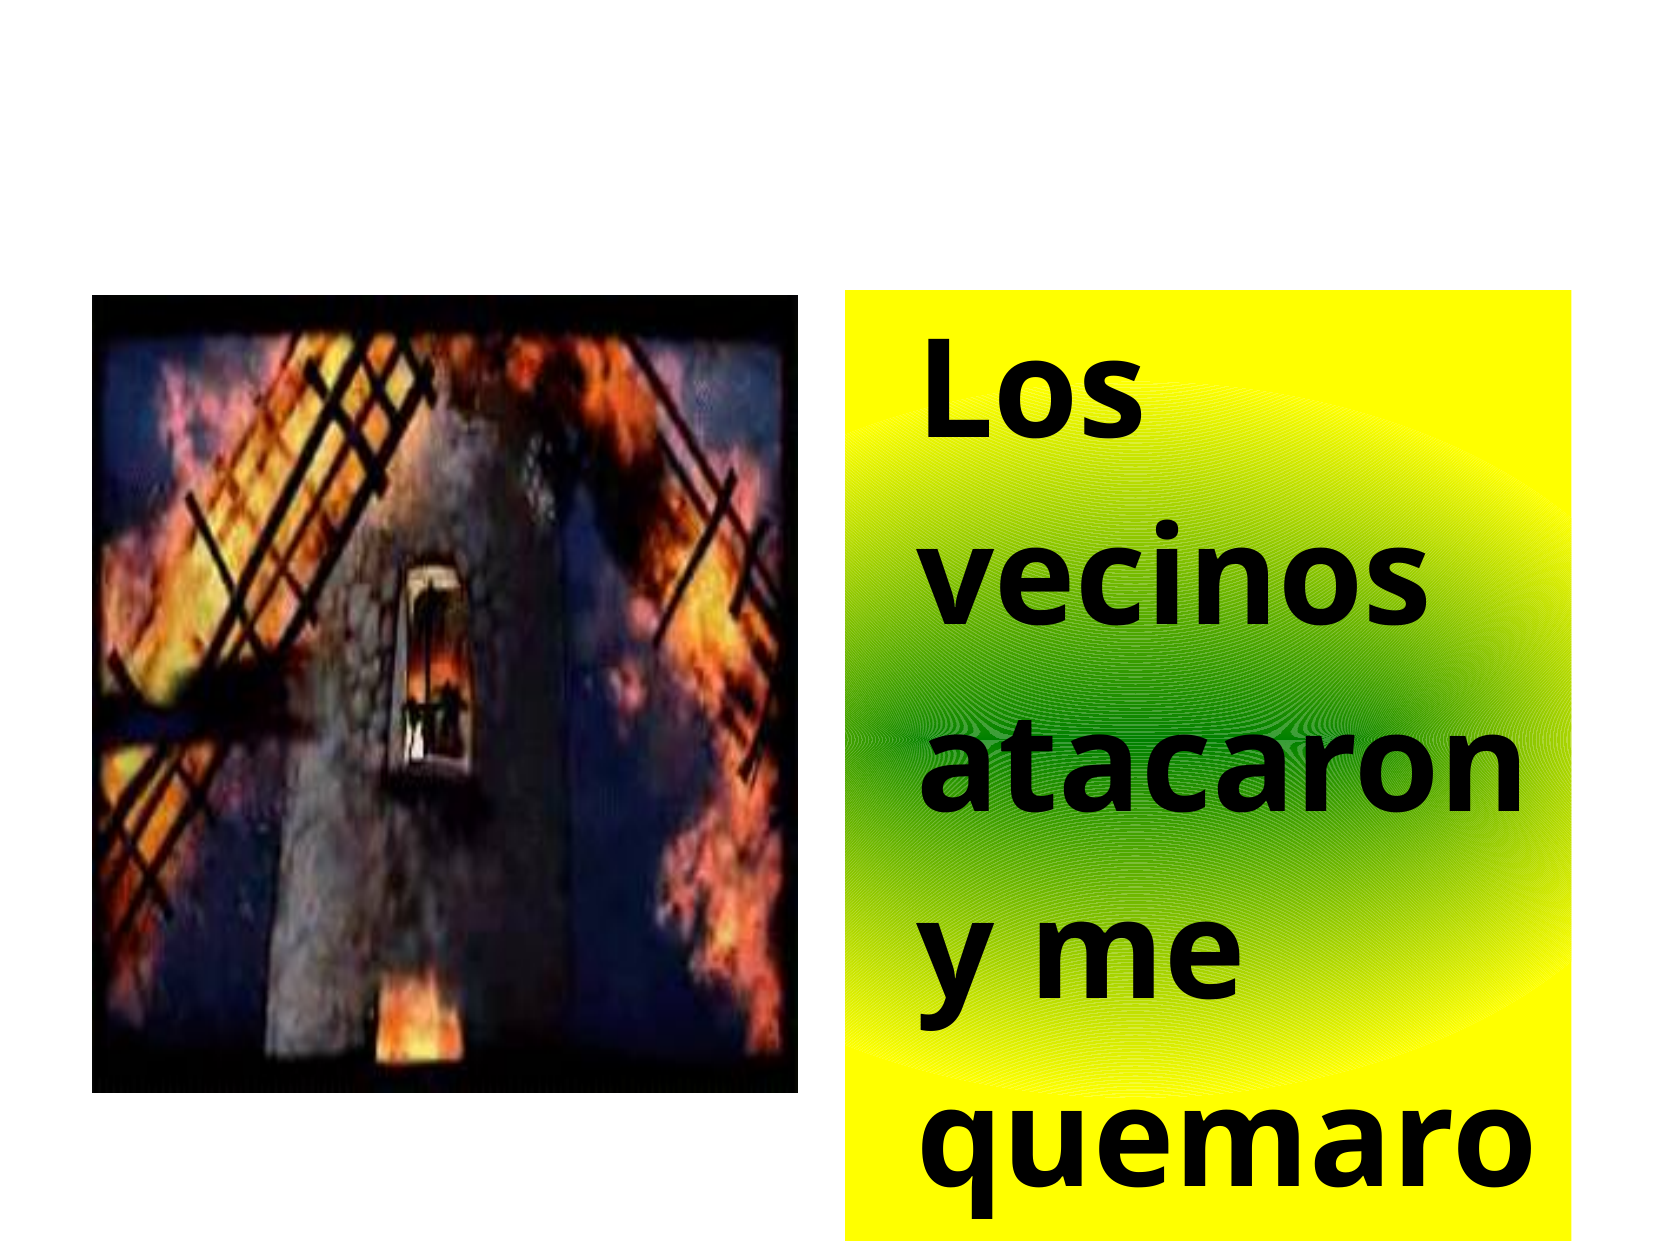

#
Los vecinos atacaron y me quemaron.